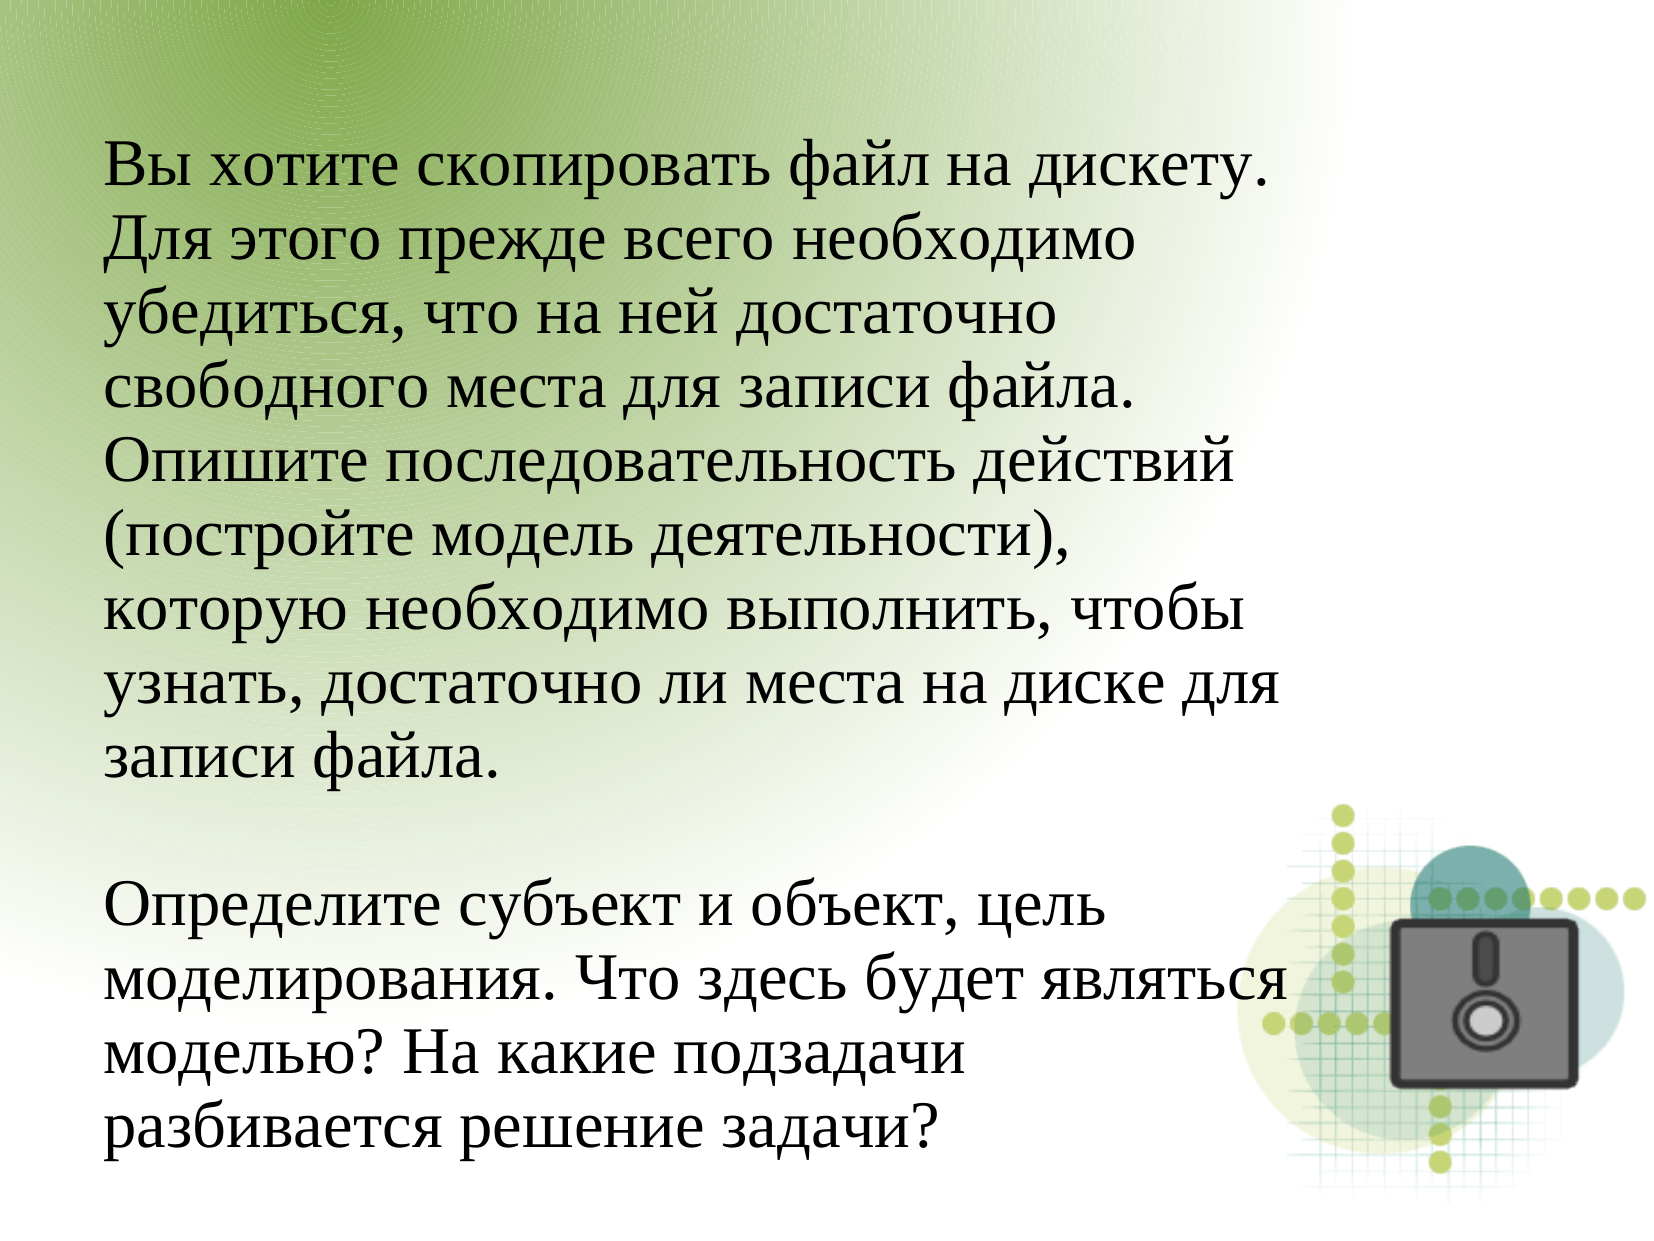

Вы хотите скопировать файл на дискету. Для этого прежде всего необходимо убедиться, что на ней достаточно свободного места для записи файла.
Опишите последовательность действий
(постройте модель деятельности),
которую необходимо выполнить, чтобы
узнать, достаточно ли места на диске для записи файла.
Определите субъект и объект, цель
моделирования. Что здесь будет являться
моделью? На какие подзадачи
разбивается решение задачи?